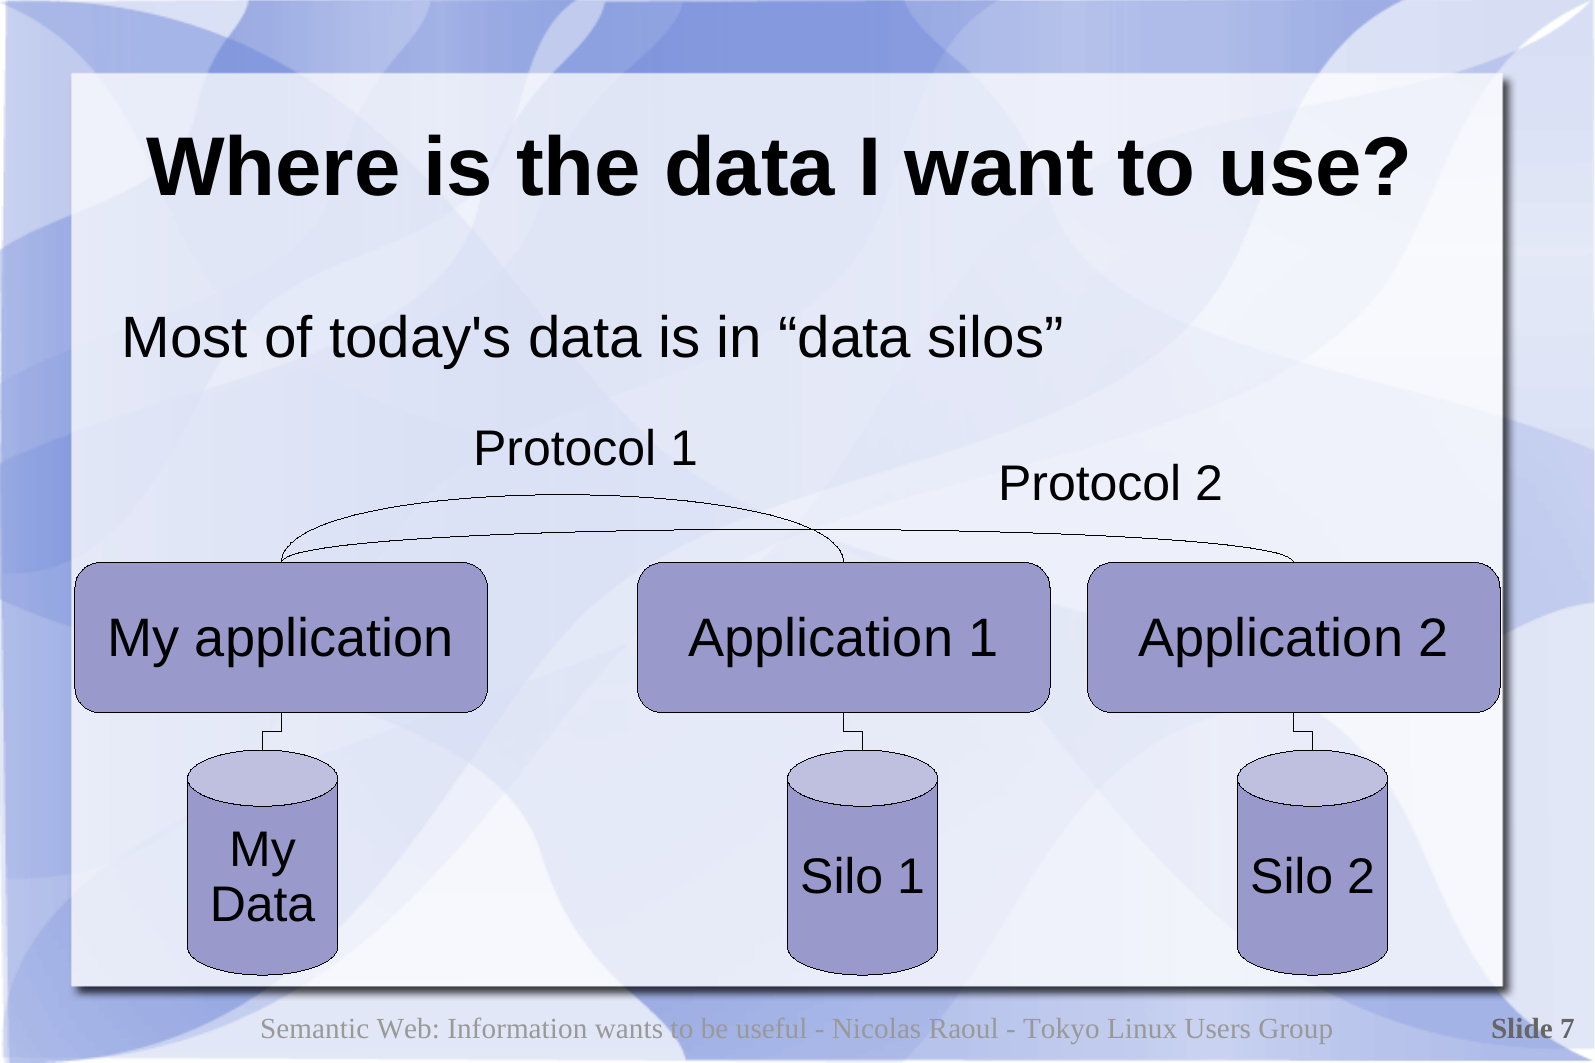

# Where is the data I want to use?
Most of today's data is in “data silos”
Protocol 1
Protocol 2
My application
Application 1
Application 2
My
Data
Silo 1
Silo 2
Semantic Web: Information wants to be useful - Nicolas Raoul - Tokyo Linux Users Group
7